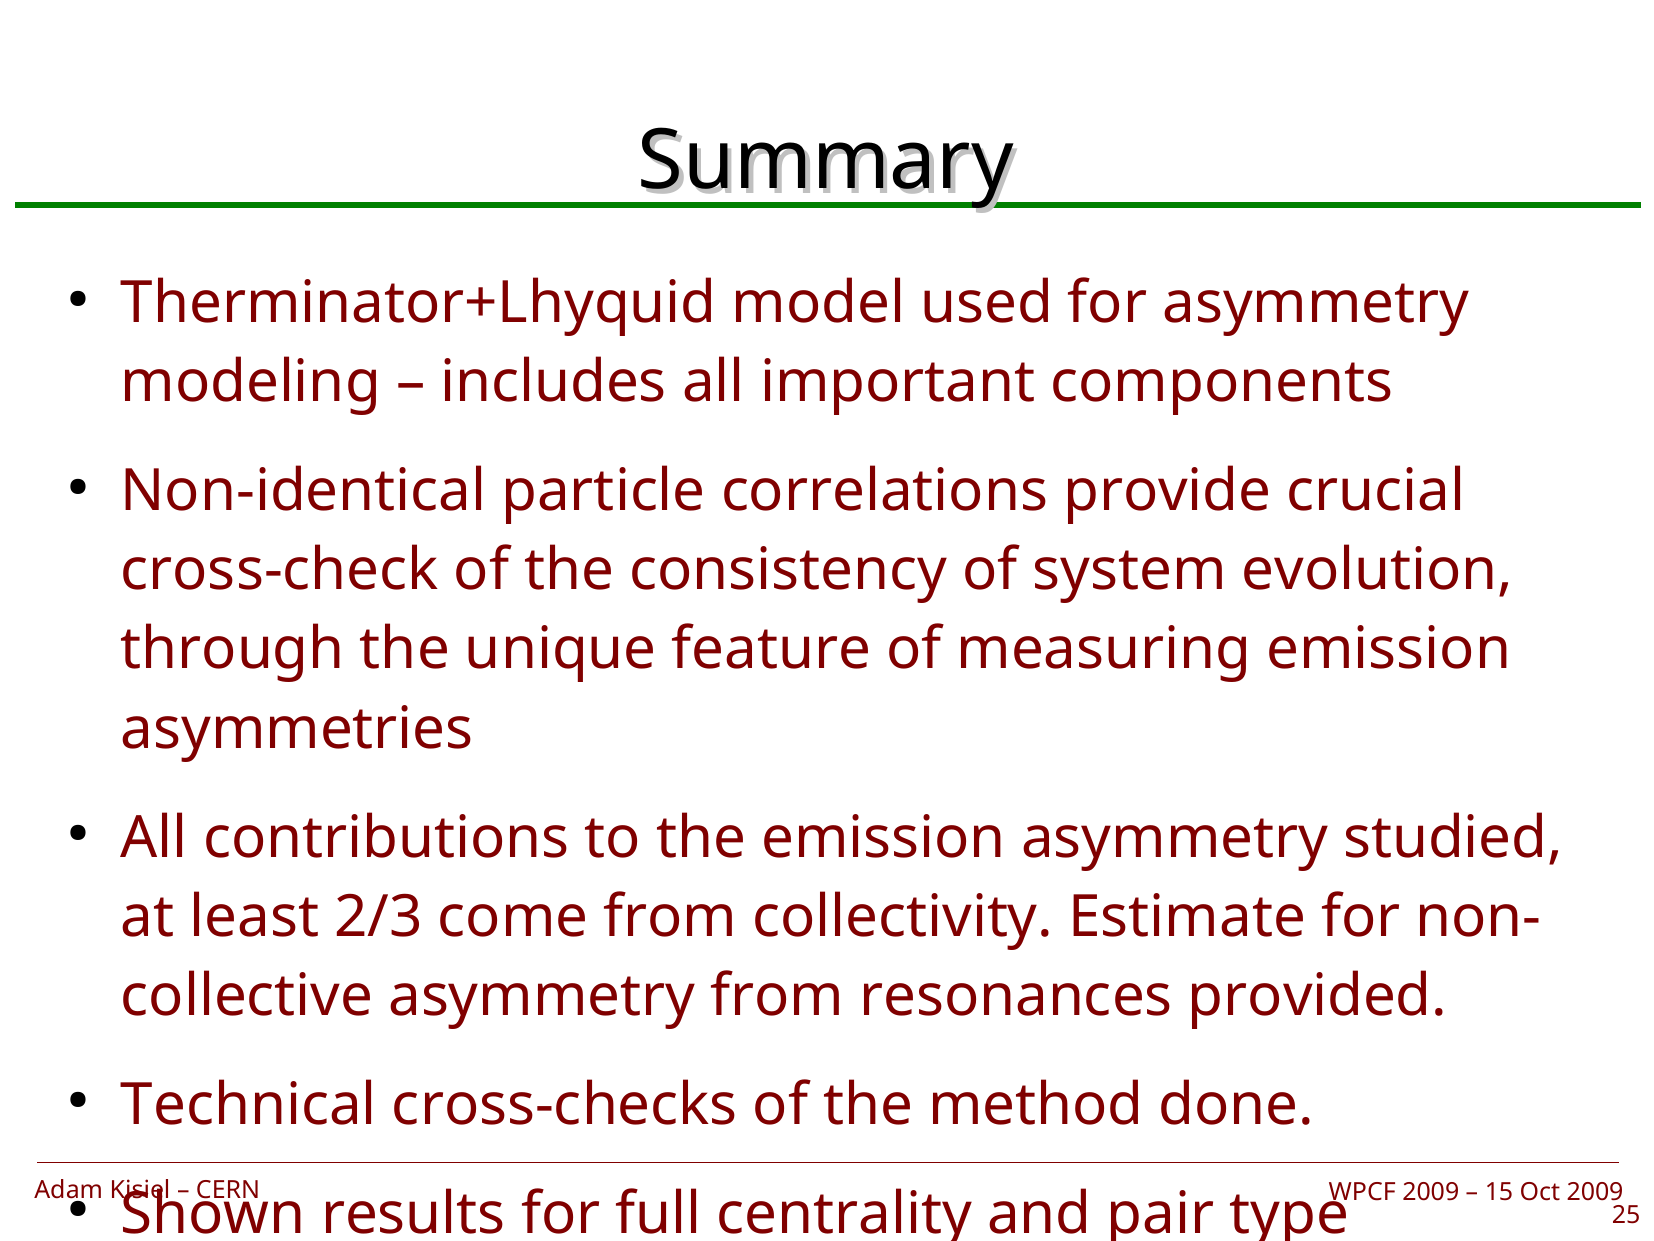

# Summary
Therminator+Lhyquid model used for asymmetry modeling – includes all important components
Non-identical particle correlations provide crucial cross-check of the consistency of system evolution, through the unique feature of measuring emission asymmetries
All contributions to the emission asymmetry studied, at least 2/3 come from collectivity. Estimate for non-collective asymmetry from resonances provided.
Technical cross-checks of the method done.
Shown results for full centrality and pair type dependence at RHIC.